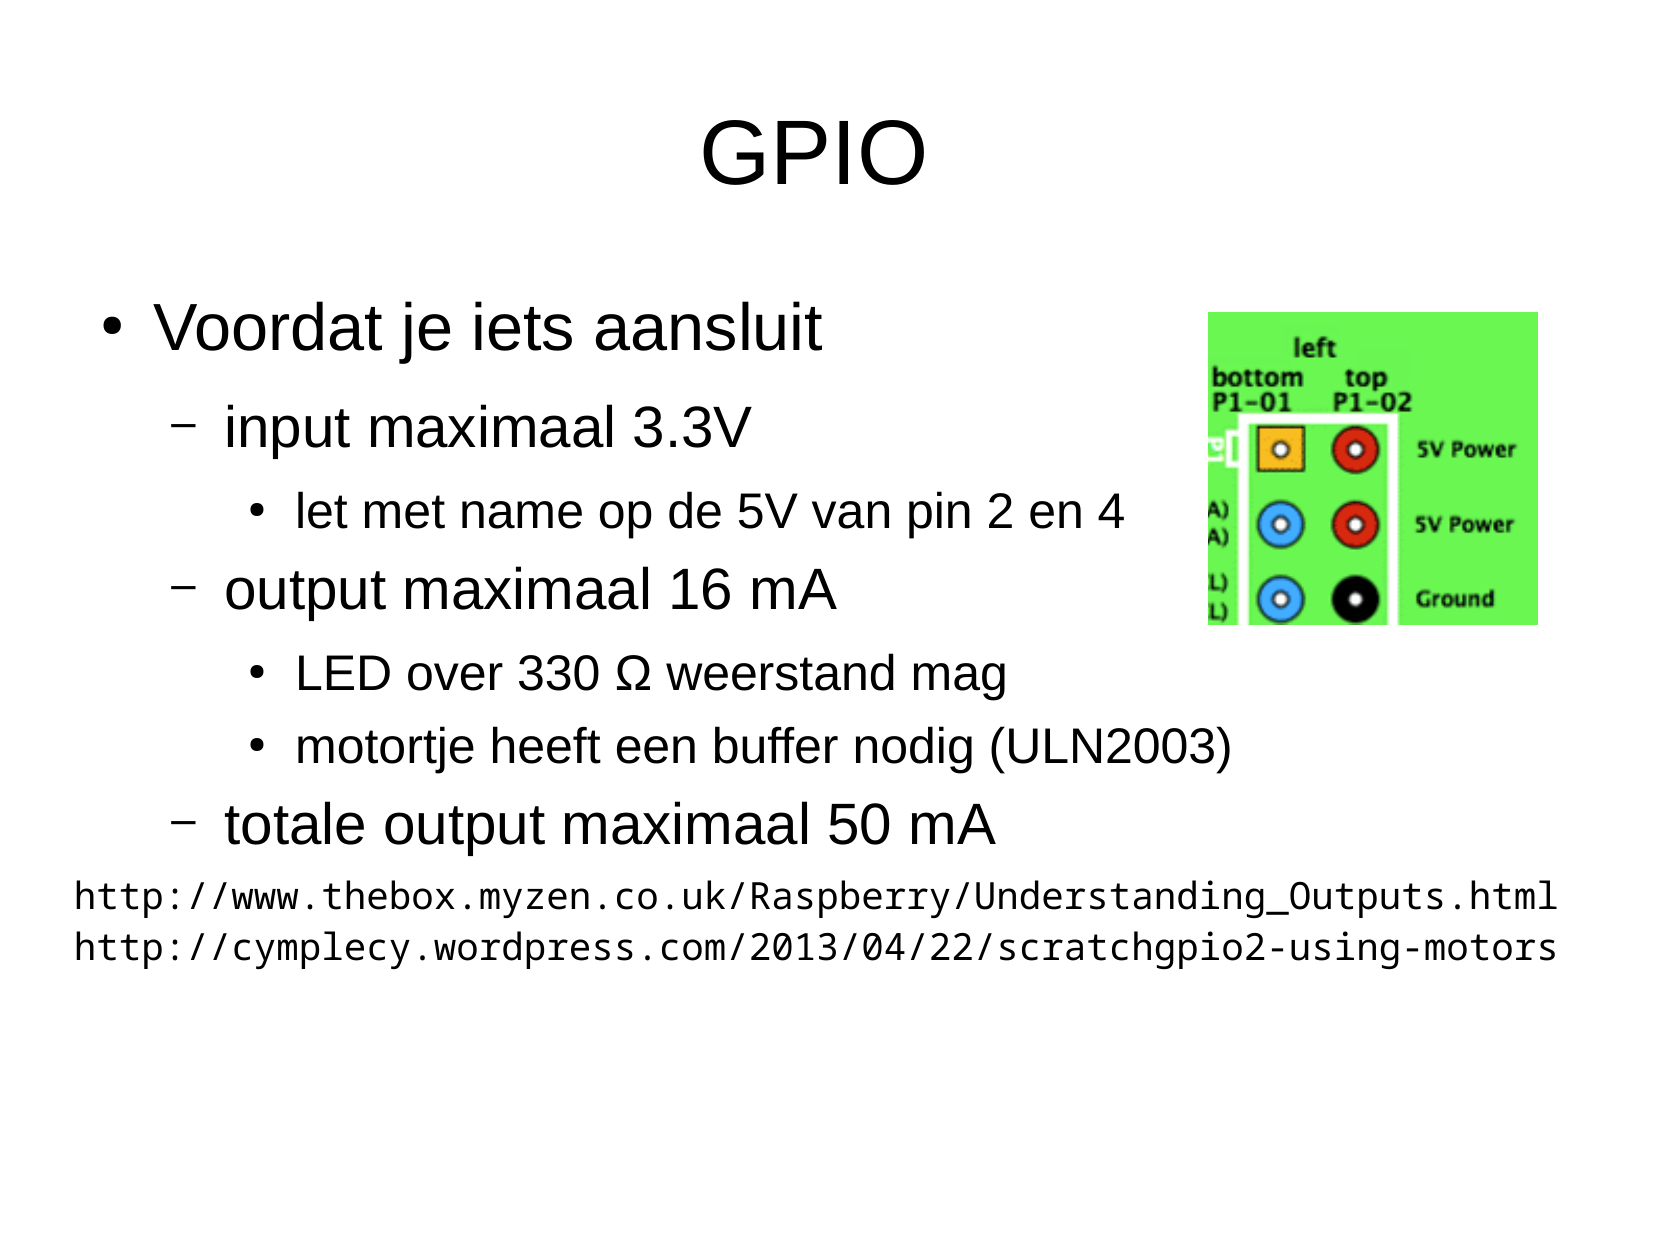

# GPIO
Voordat je iets aansluit
input maximaal 3.3V
let met name op de 5V van pin 2 en 4
output maximaal 16 mA
LED over 330 Ω weerstand mag
motortje heeft een buffer nodig (ULN2003)
totale output maximaal 50 mA
http://www.thebox.myzen.co.uk/Raspberry/Understanding_Outputs.html
http://cymplecy.wordpress.com/2013/04/22/scratchgpio2-using-motors